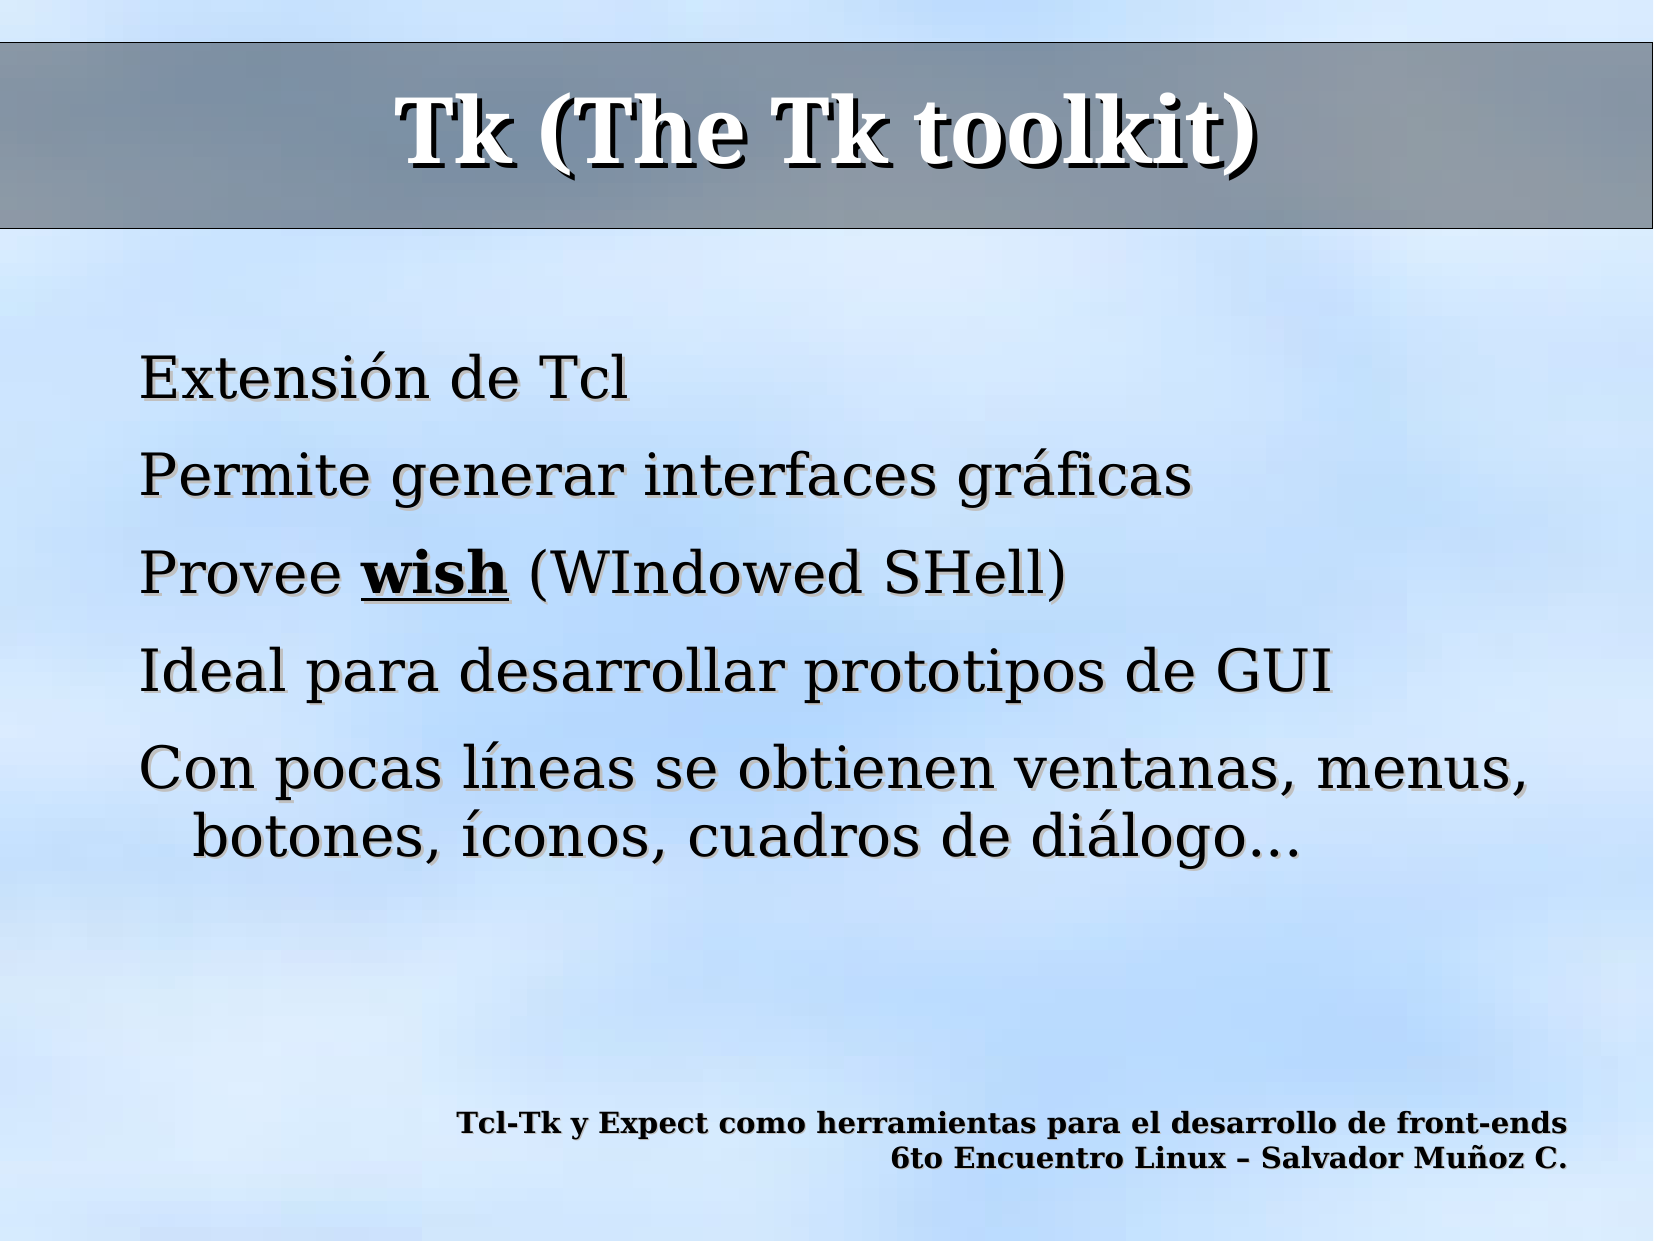

# Tk (The Tk toolkit)
Extensión de Tcl
Permite generar interfaces gráficas
Provee wish (WIndowed SHell)
Ideal para desarrollar prototipos de GUI
Con pocas líneas se obtienen ventanas, menus, botones, íconos, cuadros de diálogo...
Tcl-Tk y Expect como herramientas para el desarrollo de front-ends
6to Encuentro Linux – Salvador Muñoz C.